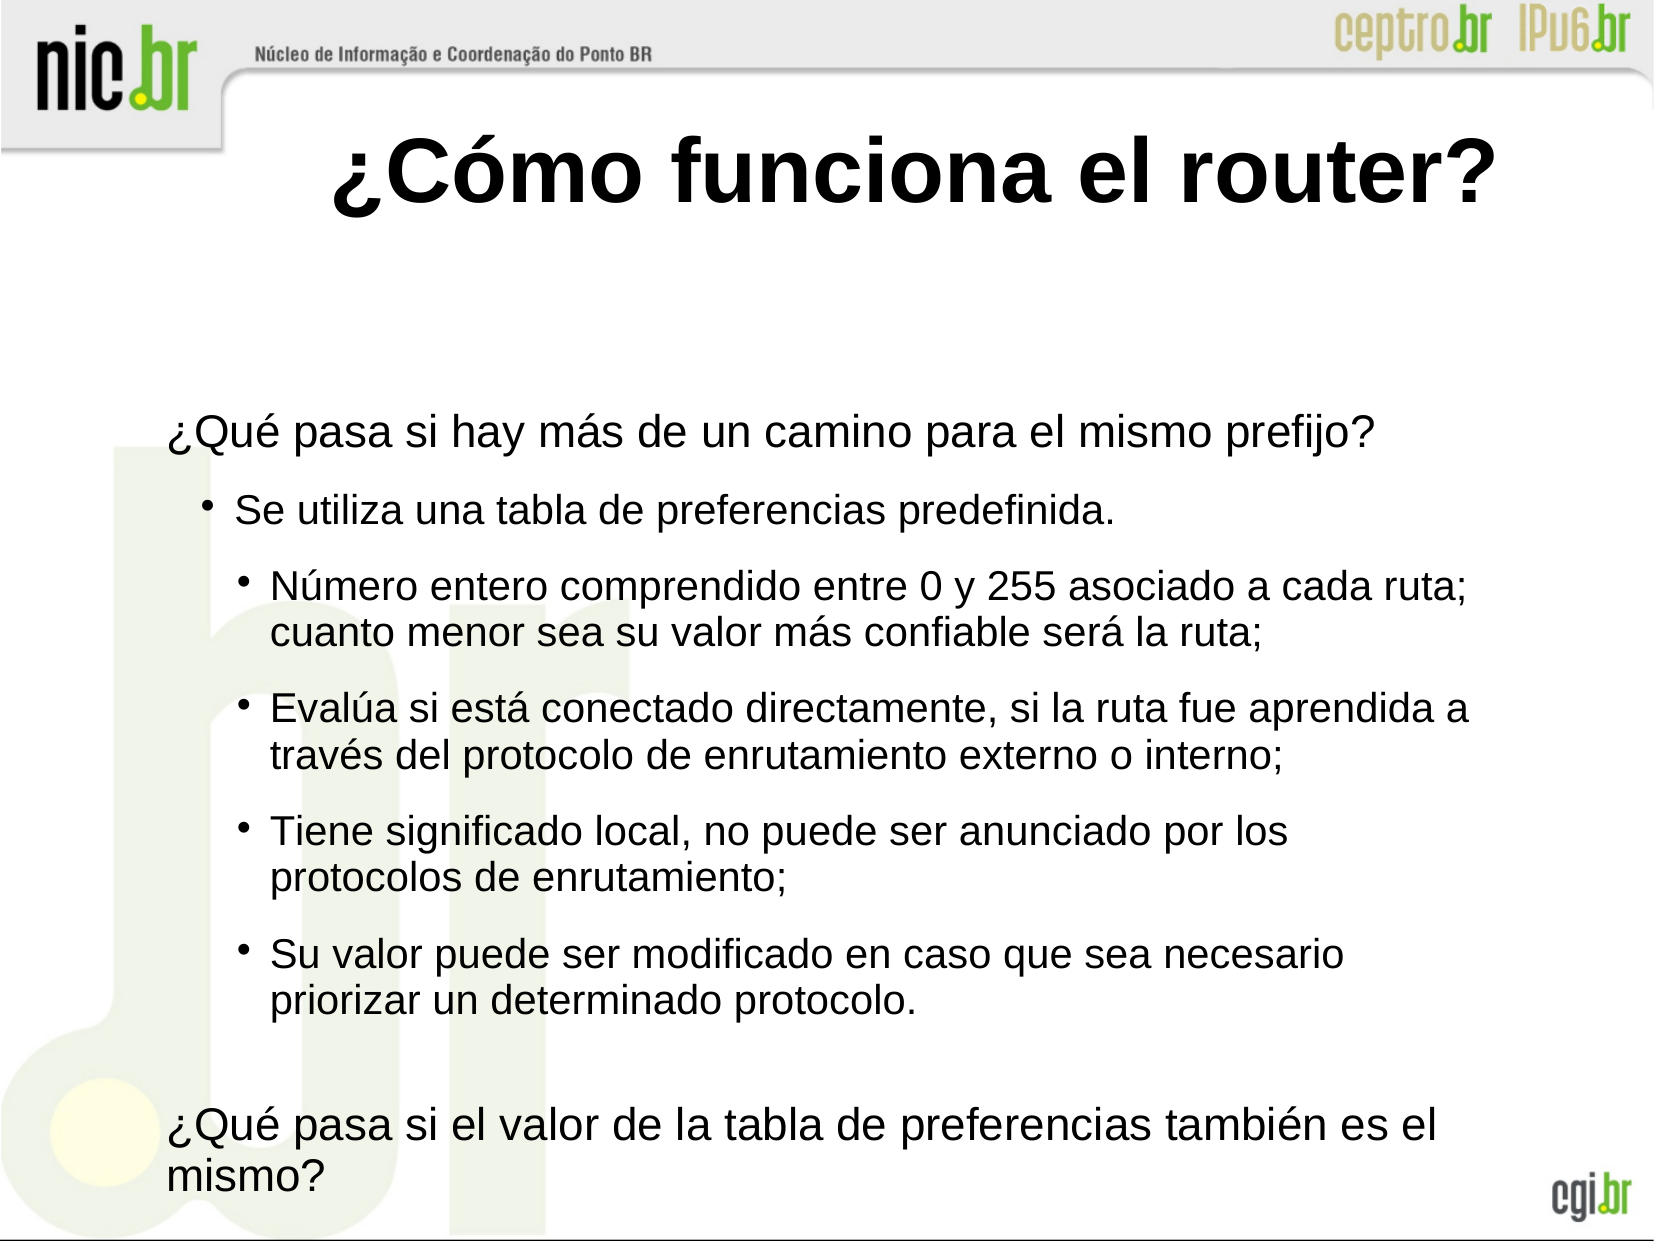

¿Cómo funciona el router?
¿Qué pasa si hay más de un camino para el mismo prefijo?
Se utiliza una tabla de preferencias predefinida.
Número entero comprendido entre 0 y 255 asociado a cada ruta; cuanto menor sea su valor más confiable será la ruta;
Evalúa si está conectado directamente, si la ruta fue aprendida a través del protocolo de enrutamiento externo o interno;
Tiene significado local, no puede ser anunciado por los protocolos de enrutamiento;
Su valor puede ser modificado en caso que sea necesario priorizar un determinado protocolo.
¿Qué pasa si el valor de la tabla de preferencias también es el mismo?